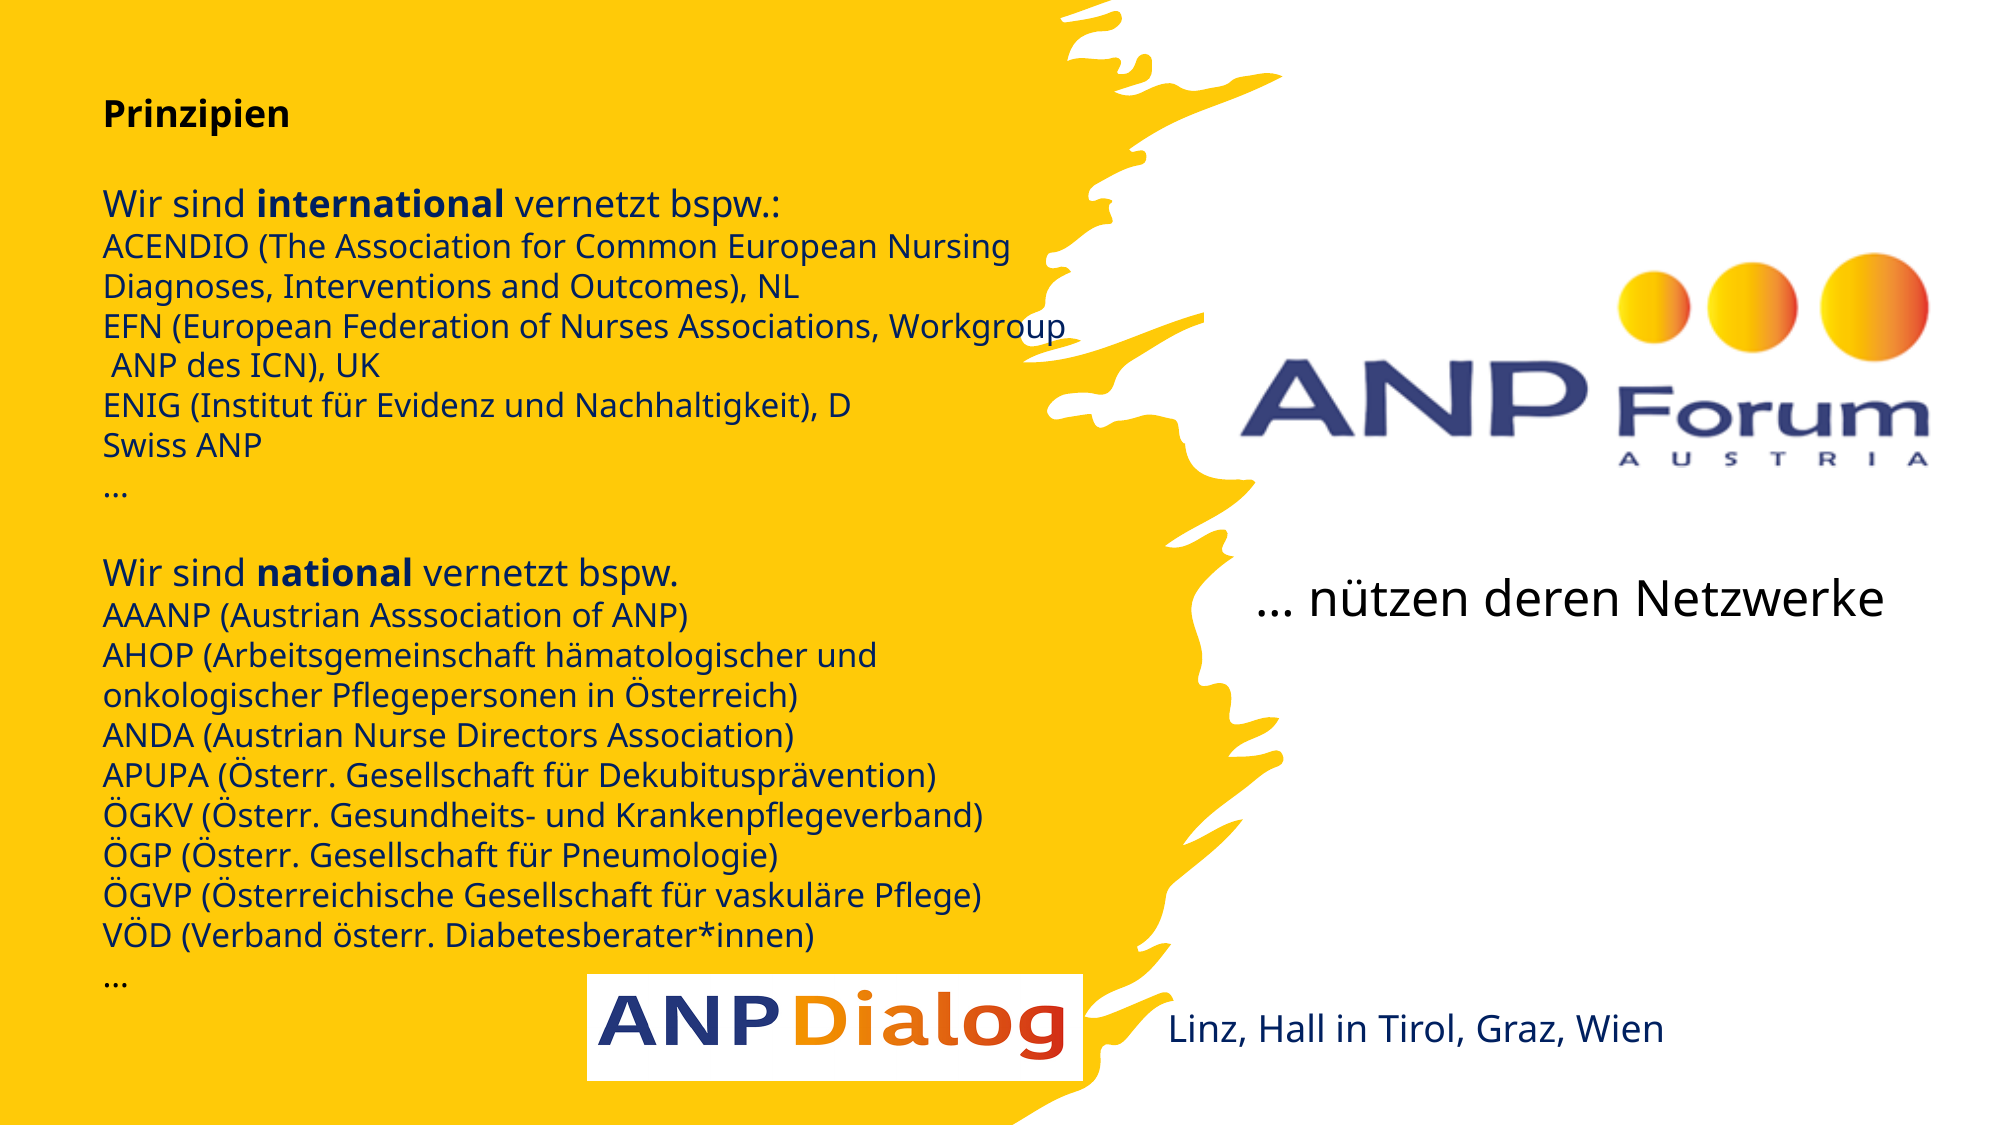

Prinzipien
Wir sind international vernetzt bspw.:
ACENDIO (The Association for Common European Nursing Diagnoses, Interventions and Outcomes), NL
EFN (European Federation of Nurses Associations, Workgroup ANP des ICN), UK
ENIG (Institut für Evidenz und Nachhaltigkeit), D
Swiss ANP
…
Wir sind national vernetzt bspw.
AAANP (Austrian Asssociation of ANP)
AHOP (Arbeitsgemeinschaft hämatologischer und onkologischer Pflegepersonen in Österreich)
ANDA (Austrian Nurse Directors Association)
APUPA (Österr. Gesellschaft für Dekubitusprävention)
ÖGKV (Österr. Gesundheits- und Krankenpflegeverband)
ÖGP (Österr. Gesellschaft für Pneumologie)
ÖGVP (Österreichische Gesellschaft für vaskuläre Pflege)
VÖD (Verband österr. Diabetesberater*innen)
…
… nützen deren Netzwerke
Linz, Hall in Tirol, Graz, Wien